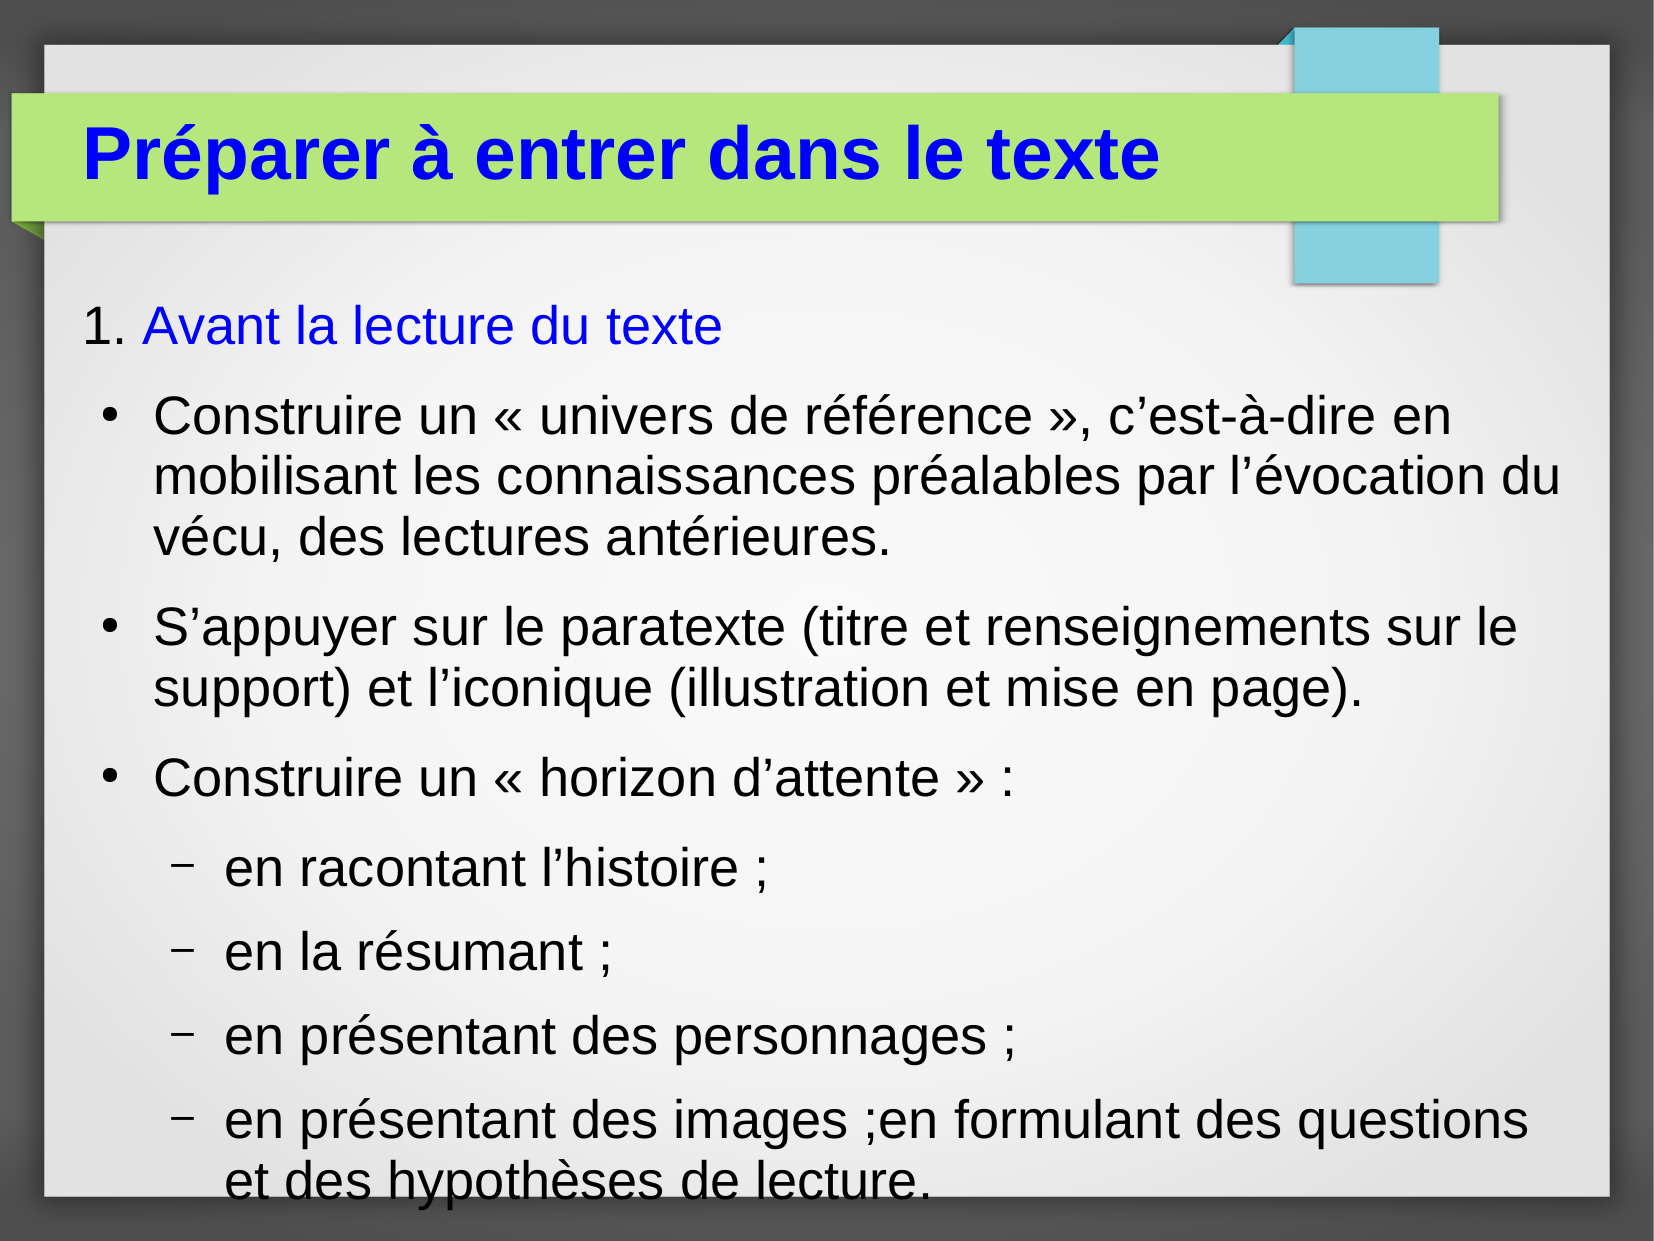

# Préparer à entrer dans le texte
1. Avant la lecture du texte
Construire un « univers de référence », c’est-à-dire en mobilisant les connaissances préalables par l’évocation du vécu, des lectures antérieures.
S’appuyer sur le paratexte (titre et renseignements sur le support) et l’iconique (illustration et mise en page).
Construire un « horizon d’attente » :
en racontant l’histoire ;
en la résumant ;
en présentant des personnages ;
en présentant des images ;en formulant des questions et des hypothèses de lecture.